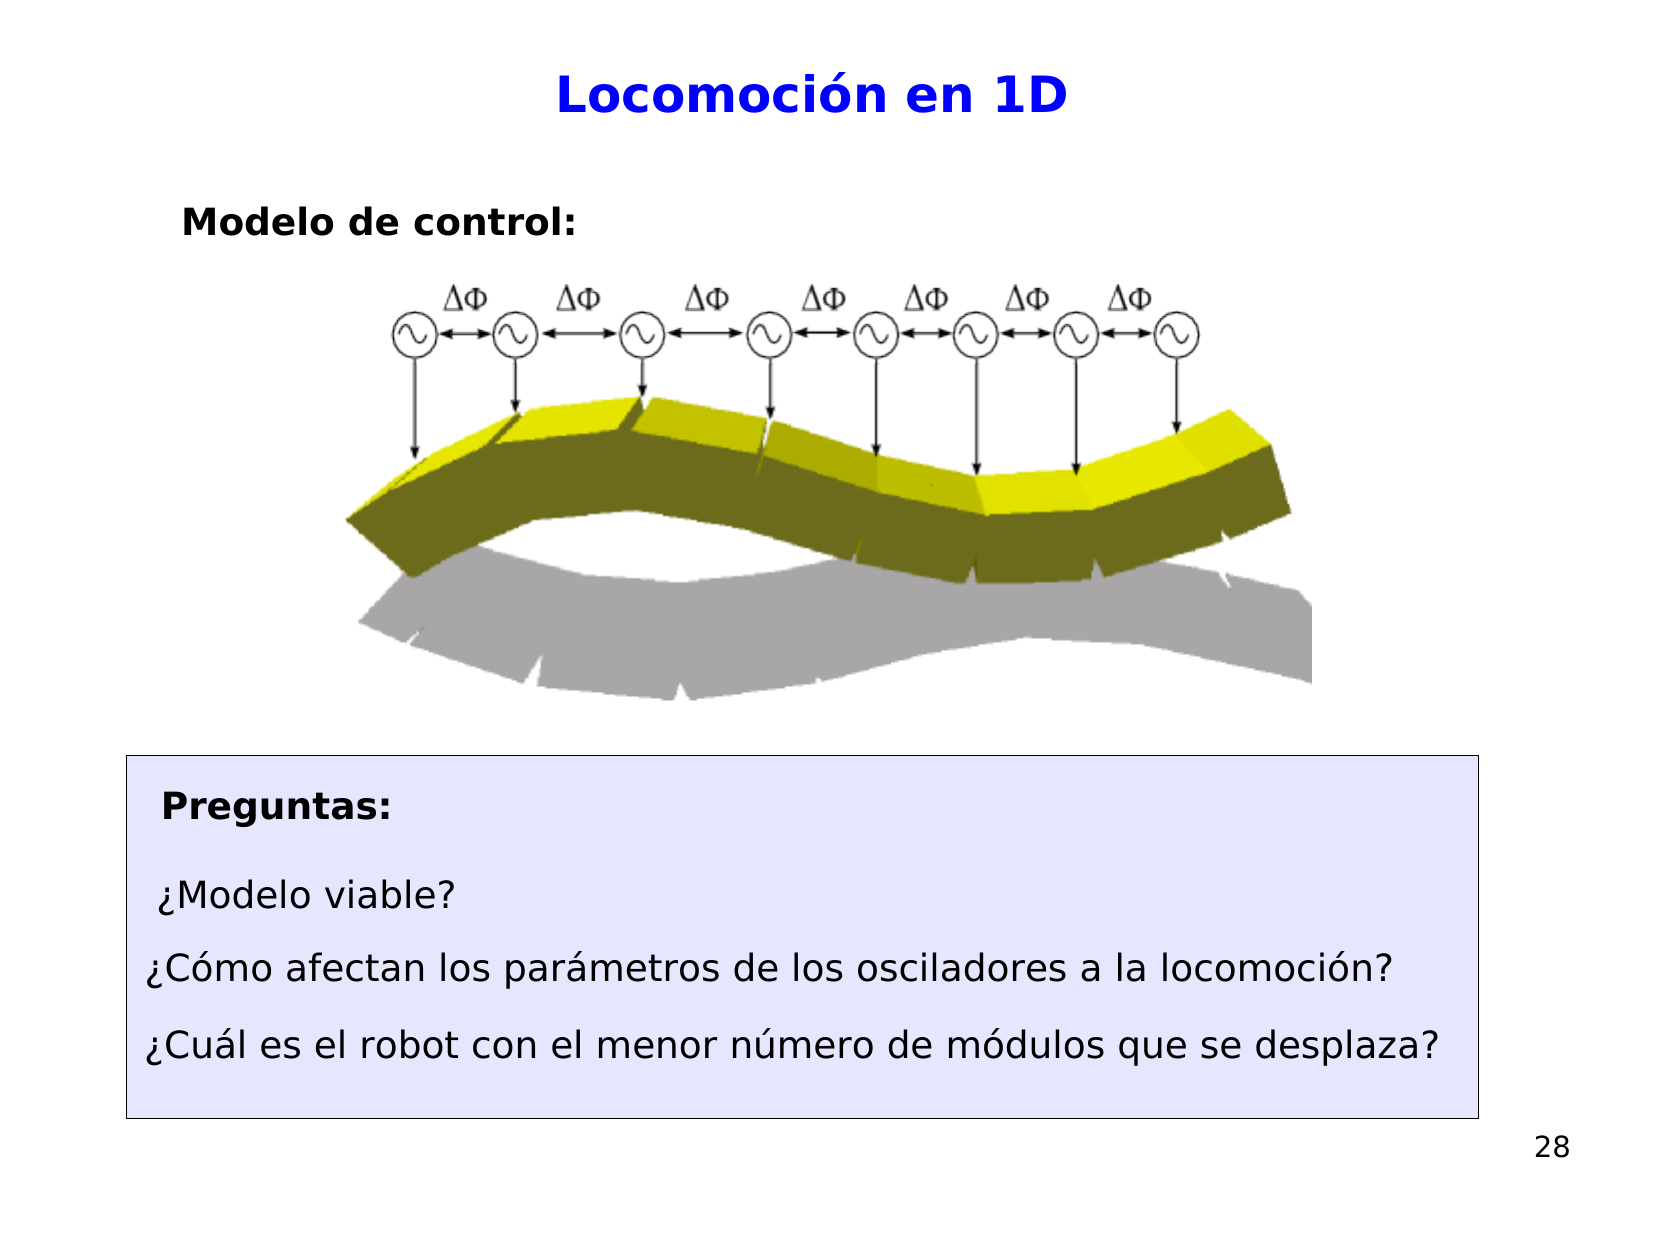

Locomoción en 1D
Modelo de control:
Preguntas:
 ¿Modelo viable?
¿Cómo afectan los parámetros de los osciladores a la locomoción?
¿Cuál es el robot con el menor número de módulos que se desplaza?
28